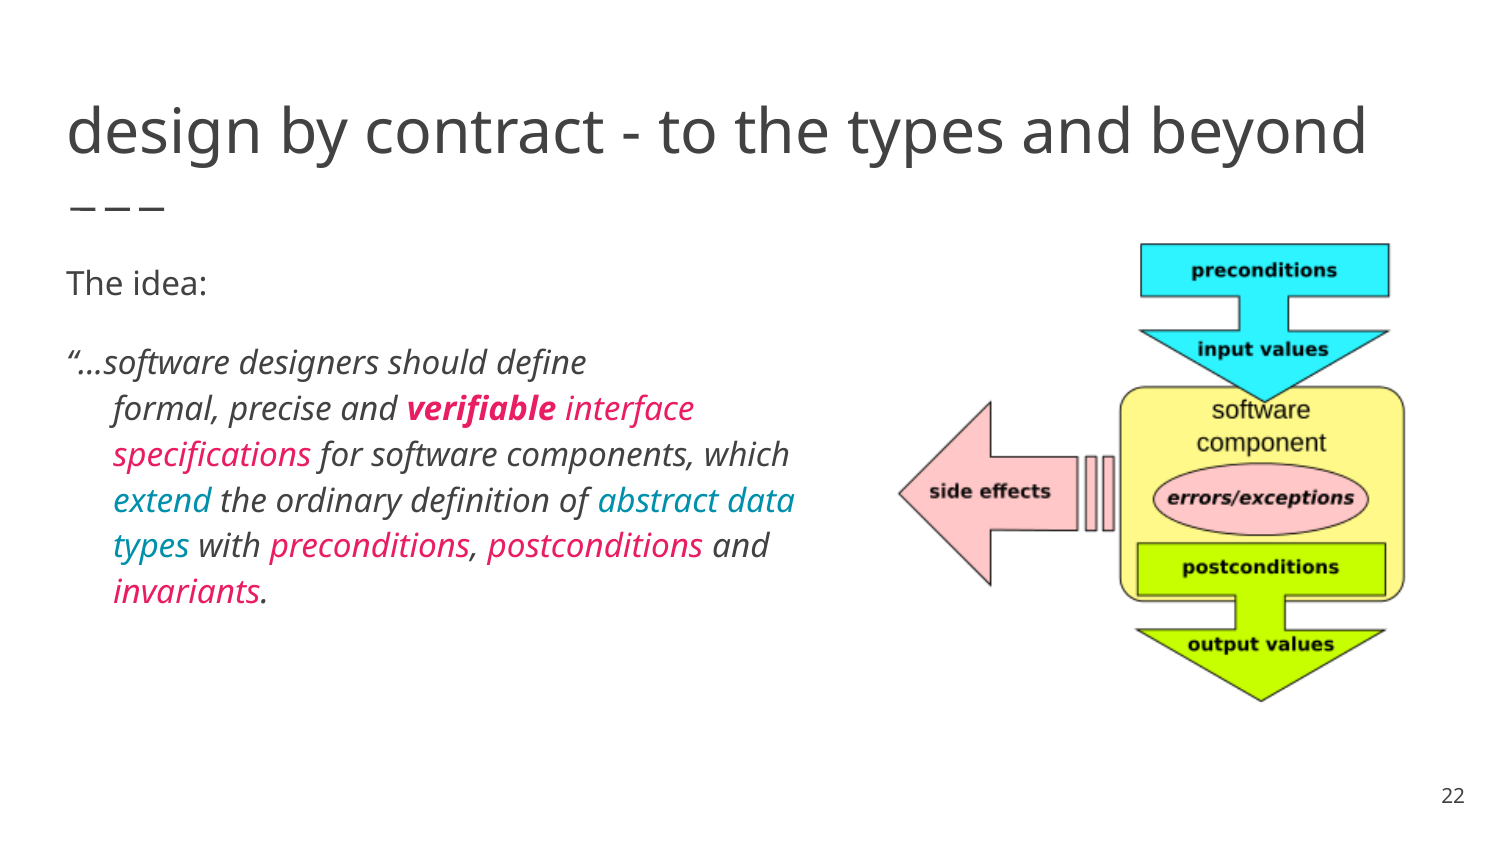

# design by contract - to the types and beyond
The idea:
“...software designers should define
formal, precise and verifiable interface specifications for software components, which extend the ordinary definition of abstract data types with preconditions, postconditions and invariants.